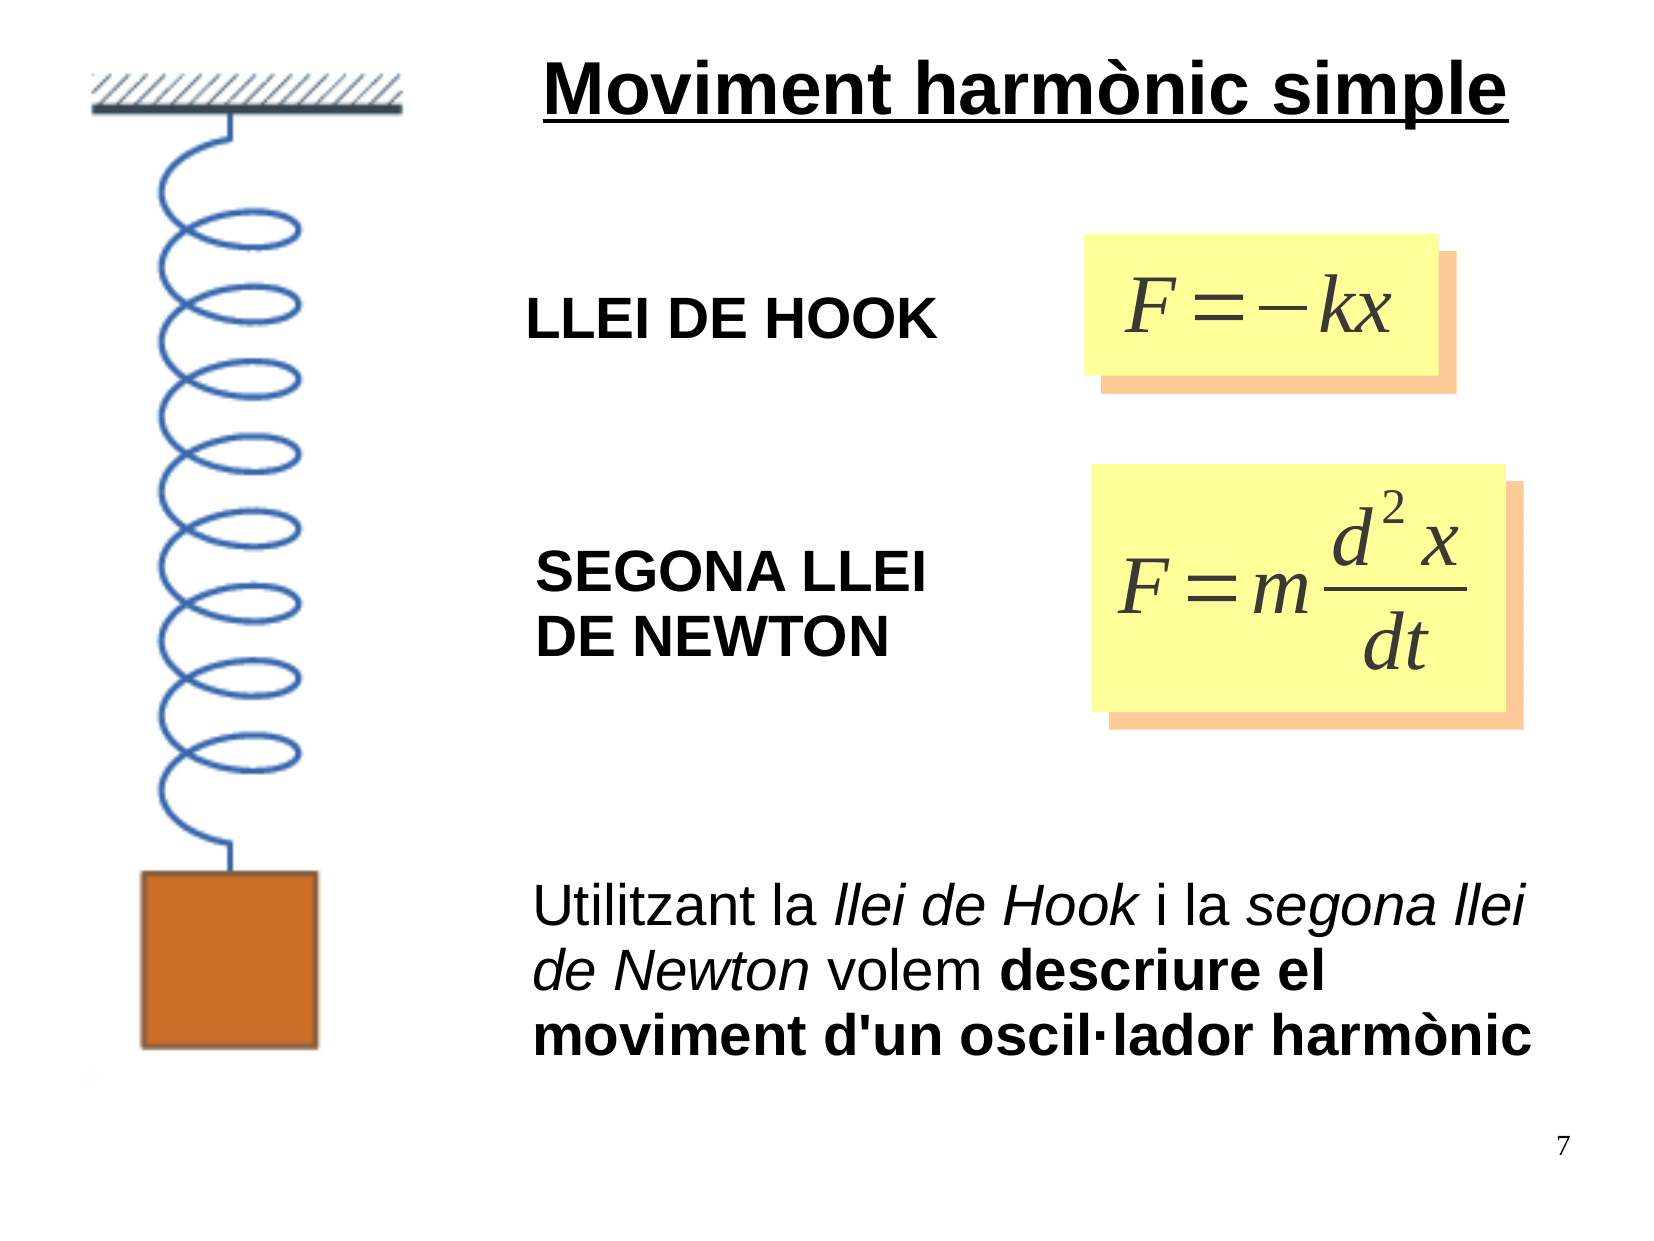

Moviment harmònic simple
LLEI DE HOOK
SEGONA LLEI DE NEWTON
Utilitzant la llei de Hook i la segona llei de Newton volem descriure el moviment d'un oscil·lador harmònic
7